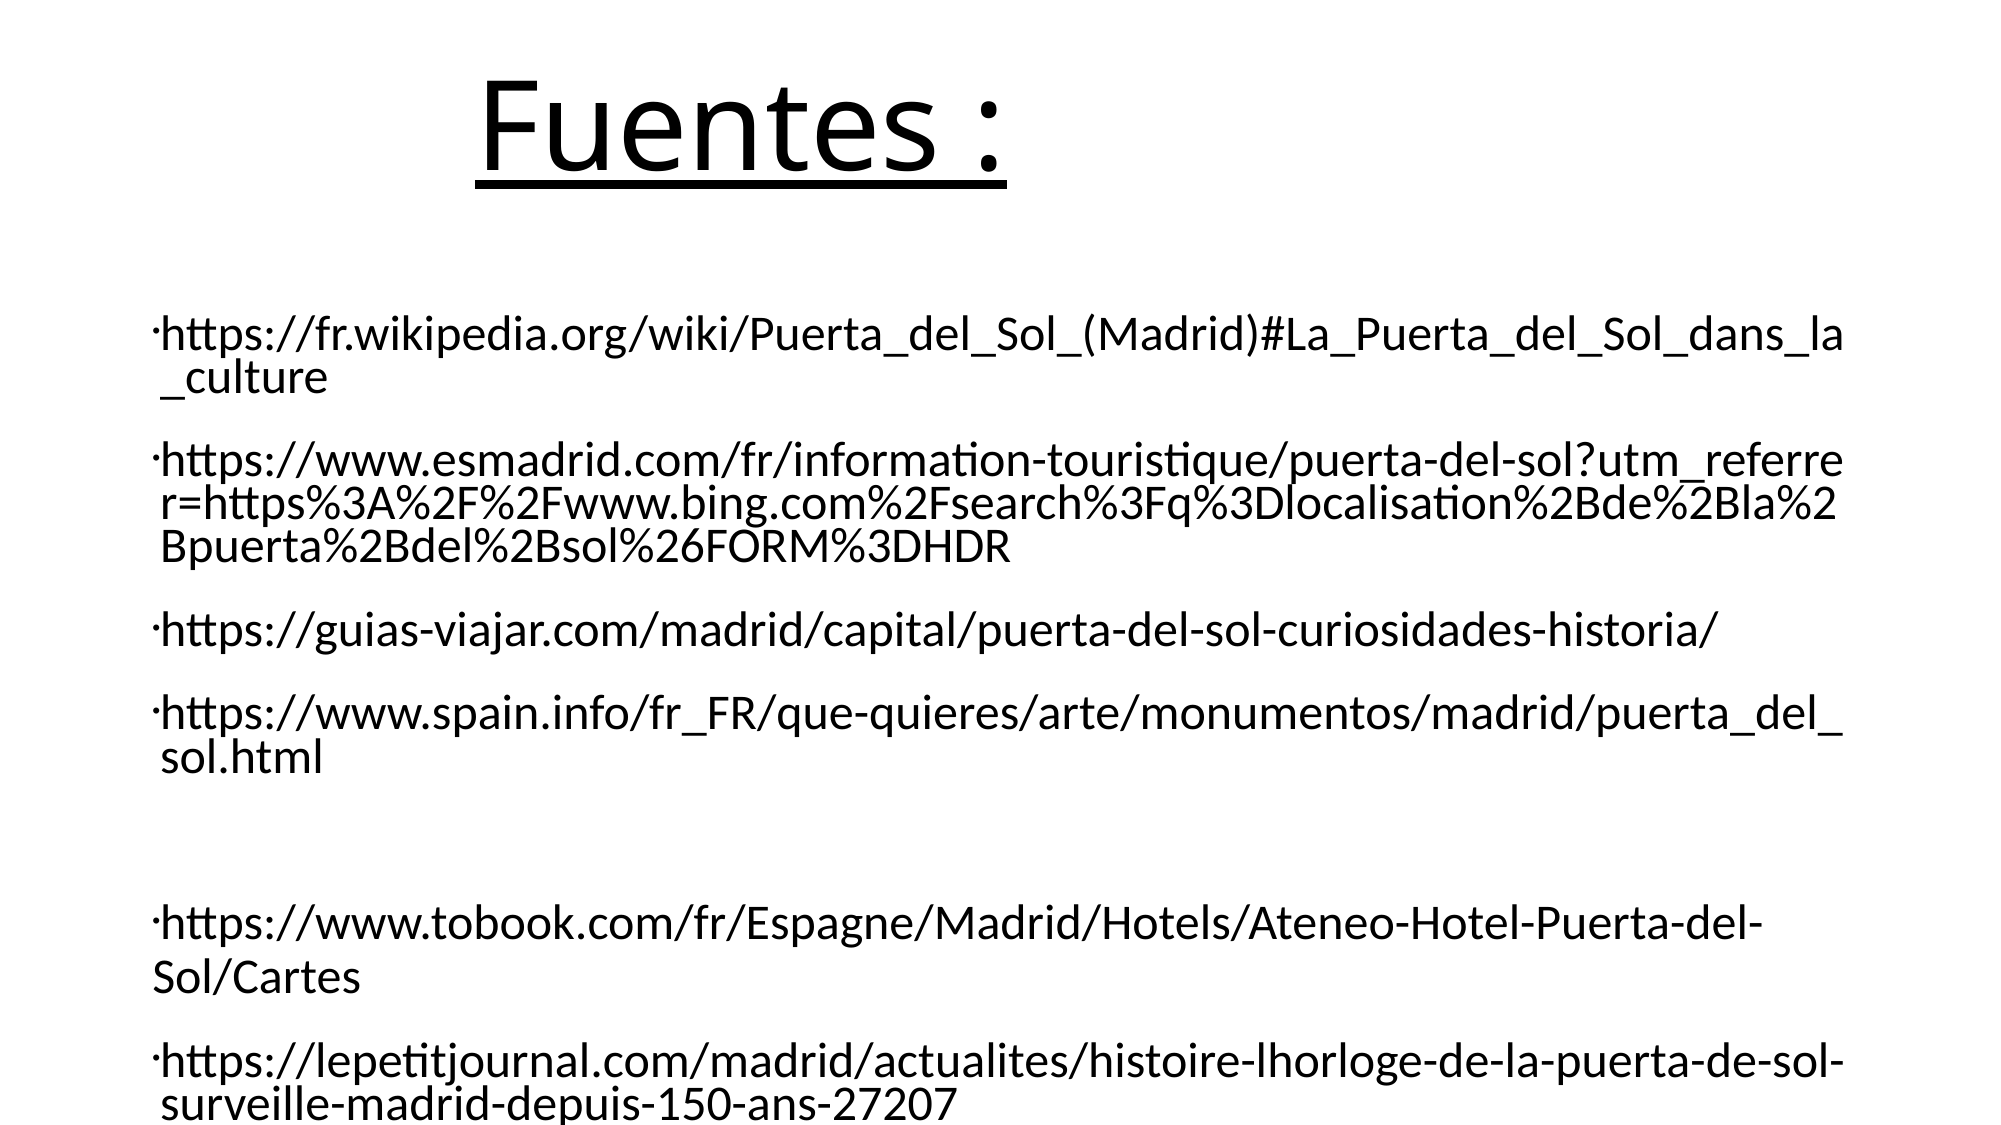

# Fuentes :
https://fr.wikipedia.org/wiki/Puerta_del_Sol_(Madrid)#La_Puerta_del_Sol_dans_la_culture
https://www.esmadrid.com/fr/information-touristique/puerta-del-sol?utm_referrer=https%3A%2F%2Fwww.bing.com%2Fsearch%3Fq%3Dlocalisation%2Bde%2Bla%2Bpuerta%2Bdel%2Bsol%26FORM%3DHDR
https://guias-viajar.com/madrid/capital/puerta-del-sol-curiosidades-historia/
https://www.spain.info/fr_FR/que-quieres/arte/monumentos/madrid/puerta_del_sol.html
https://www.tobook.com/fr/Espagne/Madrid/Hotels/Ateneo-Hotel-Puerta-del-Sol/Cartes
https://lepetitjournal.com/madrid/actualites/histoire-lhorloge-de-la-puerta-de-sol-surveille-madrid-depuis-150-ans-27207